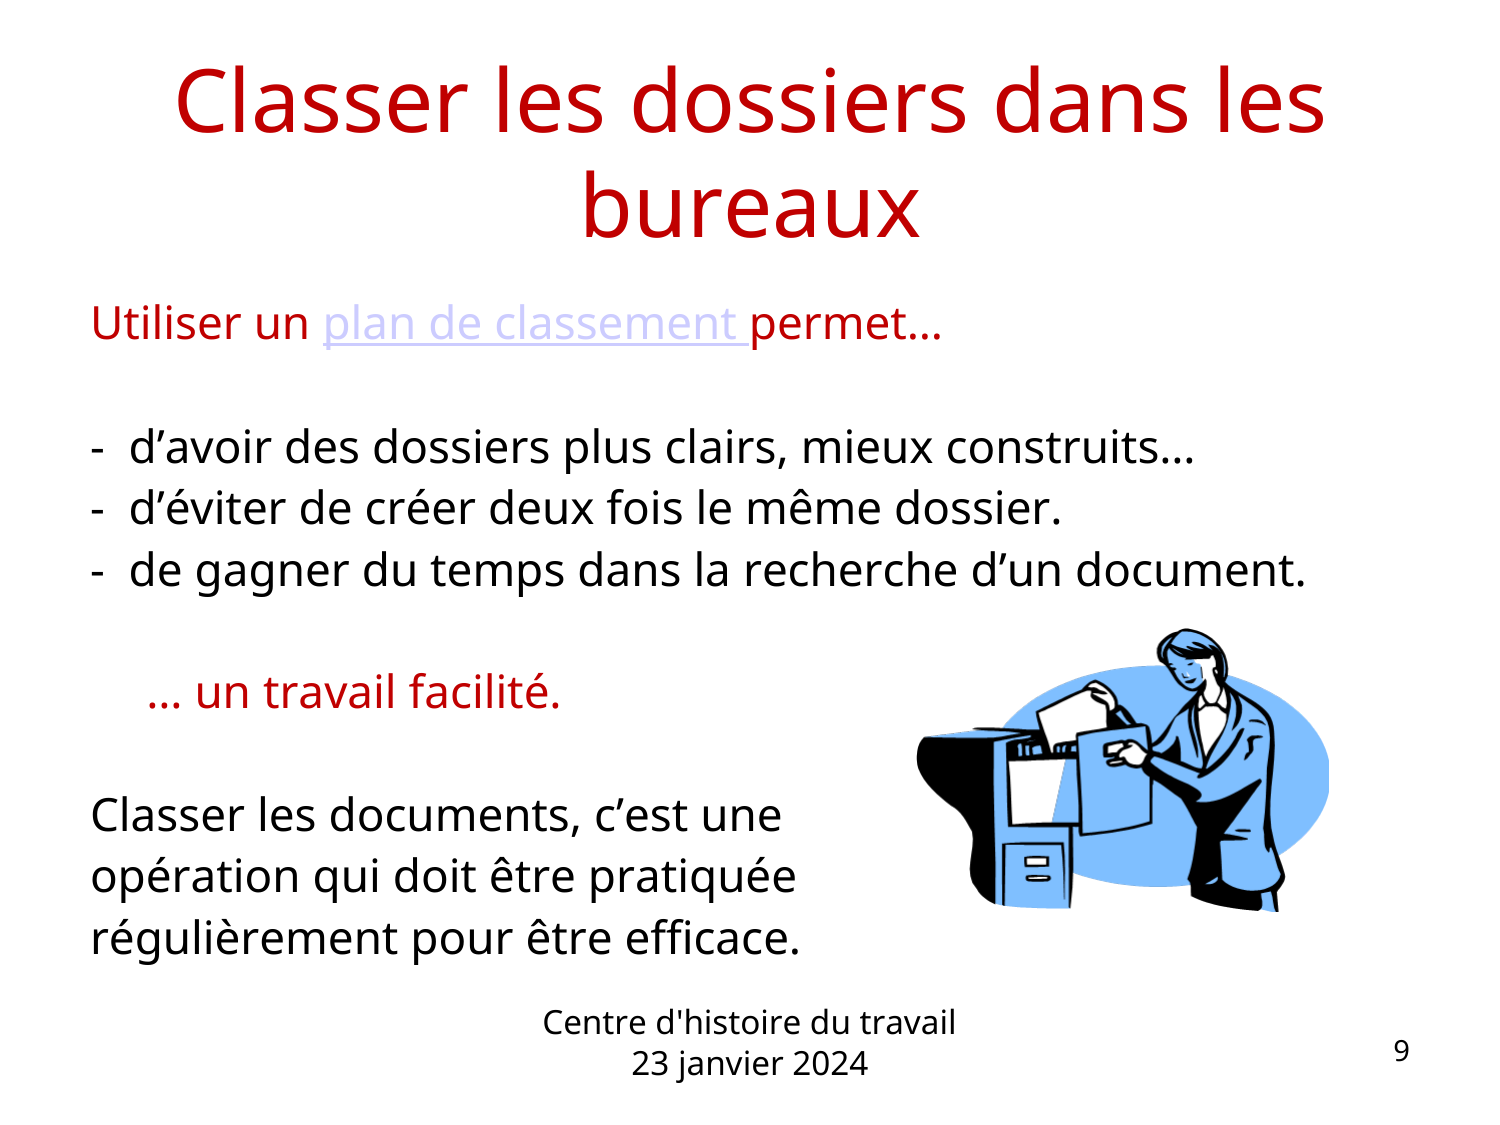

Classer les dossiers dans les bureaux
Utiliser un plan de classement permet…
- d’avoir des dossiers plus clairs, mieux construits…
- d’éviter de créer deux fois le même dossier.
- de gagner du temps dans la recherche d’un document.
	… un travail facilité.
Classer les documents, c’est une
opération qui doit être pratiquée
régulièrement pour être efficace.
Centre d'histoire du travail
23 janvier 2024